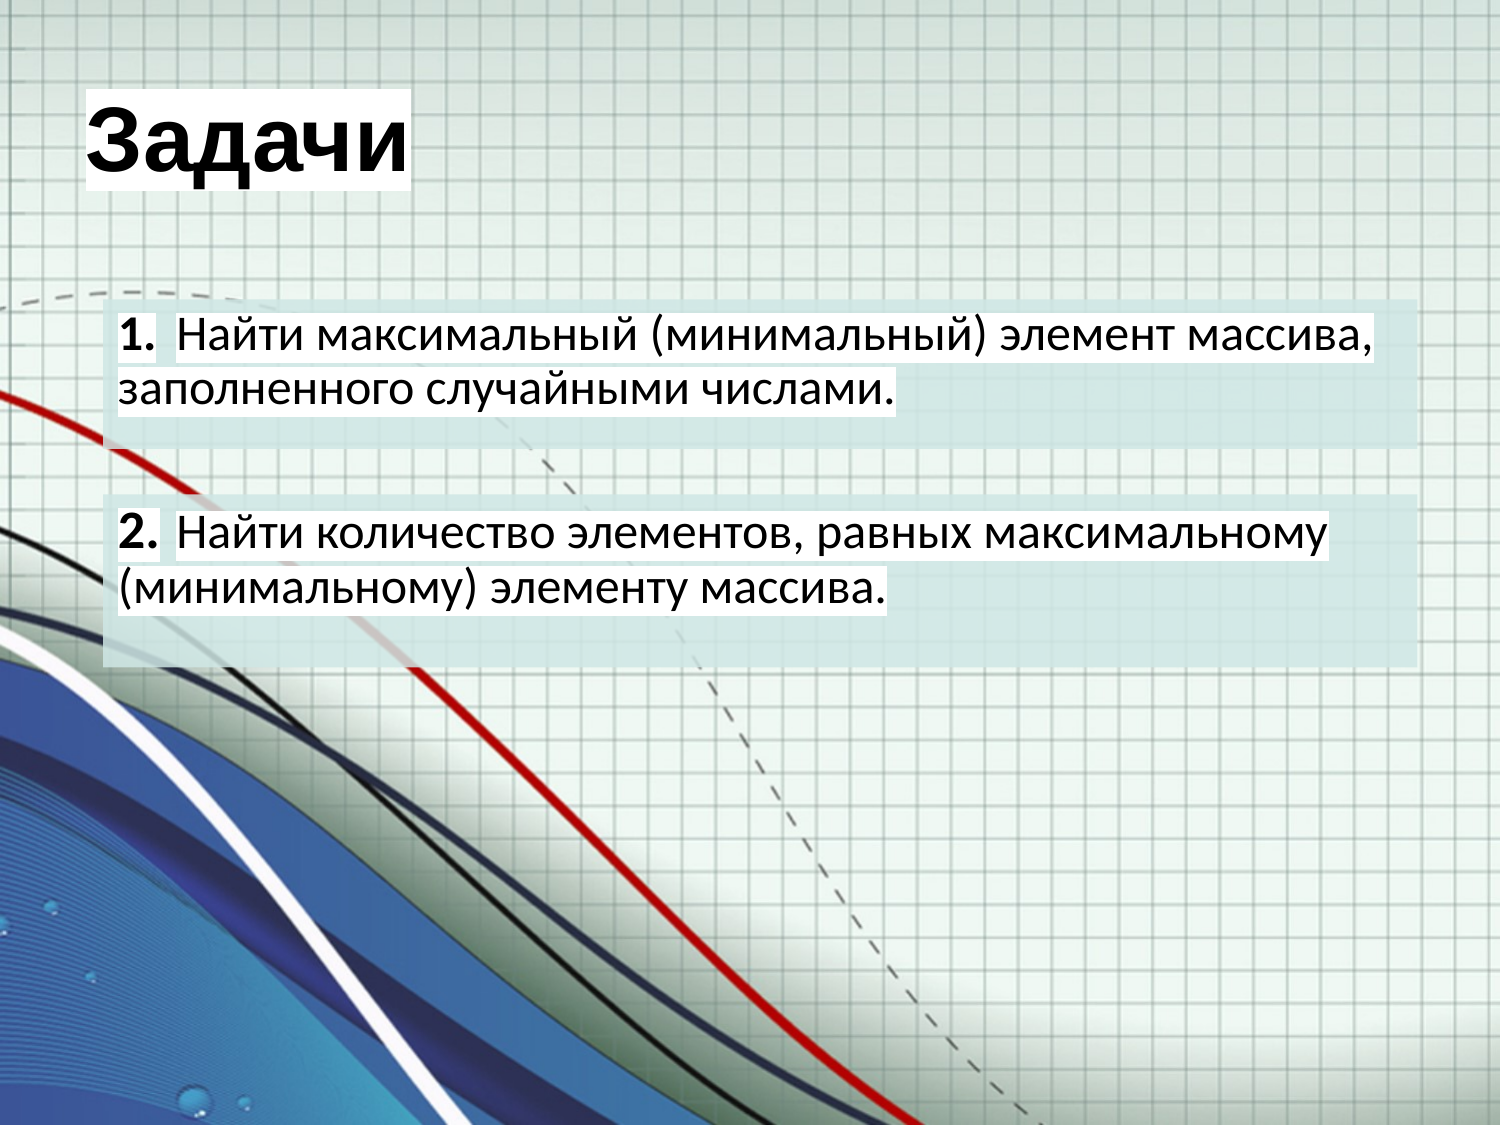

Задачи
# 1.	Найти максимальный (минимальный) элемент массива, заполненного случайными числами.
2.	Найти количество элементов, равных максимальному (минимальному) элементу массива.